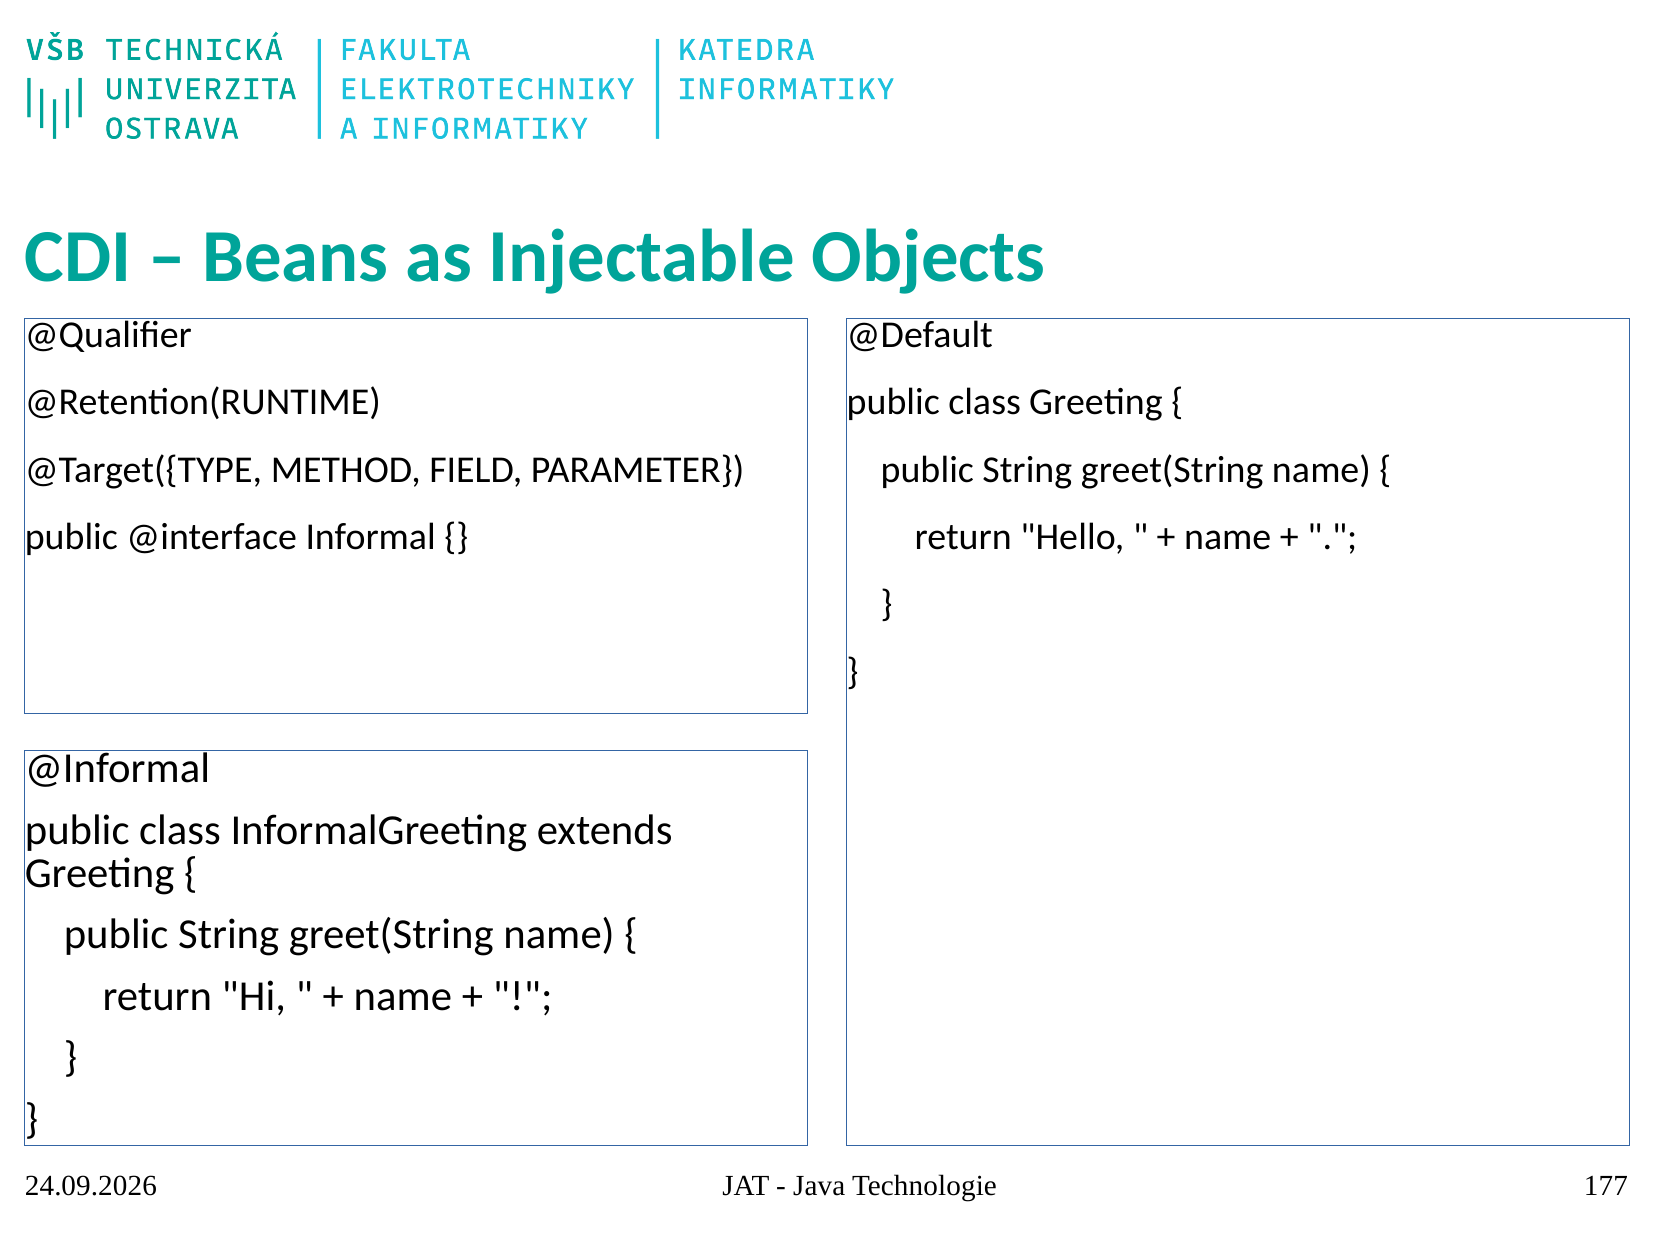

# CDI – Beans as Injectable Objects
@Qualifier
@Retention(RUNTIME)
@Target({TYPE, METHOD, FIELD, PARAMETER})
public @interface Informal {}
@Default
public class Greeting {
 public String greet(String name) {
 return "Hello, " + name + ".";
 }
}
@Informal
public class InformalGreeting extends Greeting {
 public String greet(String name) {
 return "Hi, " + name + "!";
 }
}
JAT - Java Technologie
177